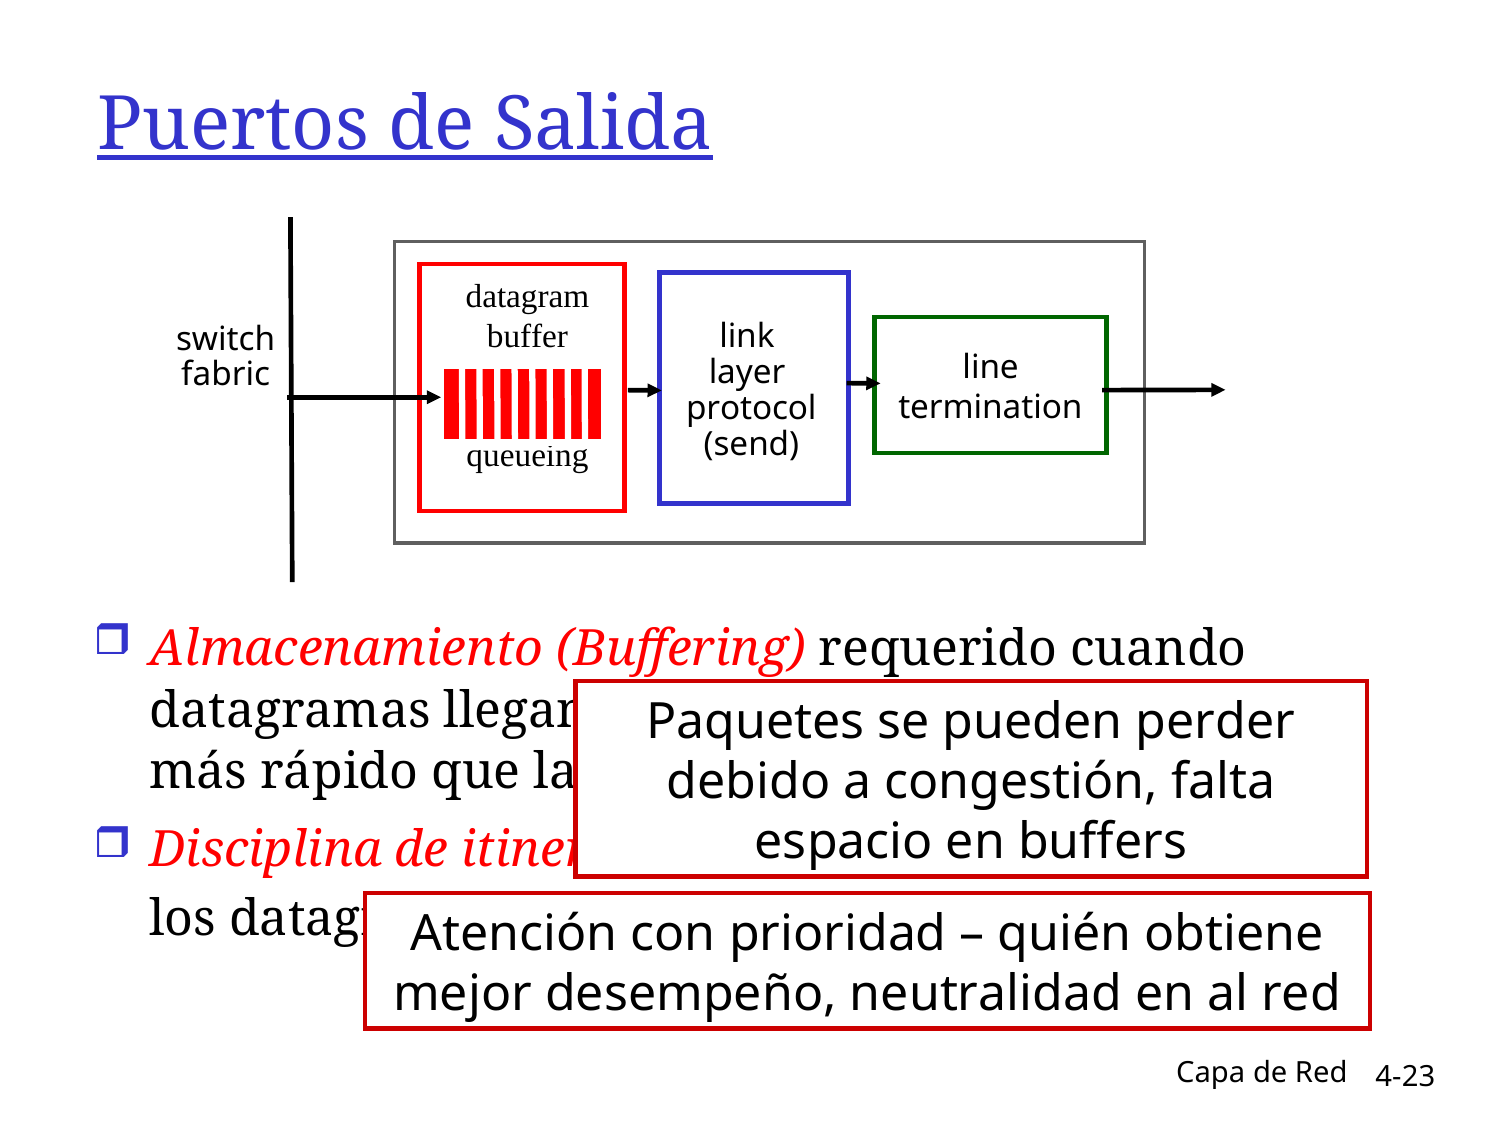

# Puertos de Salida
datagram
buffer
queueing
switch
fabric
line
termination
link
layer
protocol
(send)
Almacenamiento (Buffering) requerido cuando datagramas llegan desde la estructura de switches más rápido que la tasa de transmisión
Disciplina de itinerario (Scheduling) escoge entre los datagramas encolados para transmisión
Paquetes se pueden perder debido a congestión, falta espacio en buffers
Atención con prioridad – quién obtiene mejor desempeño, neutralidad en al red